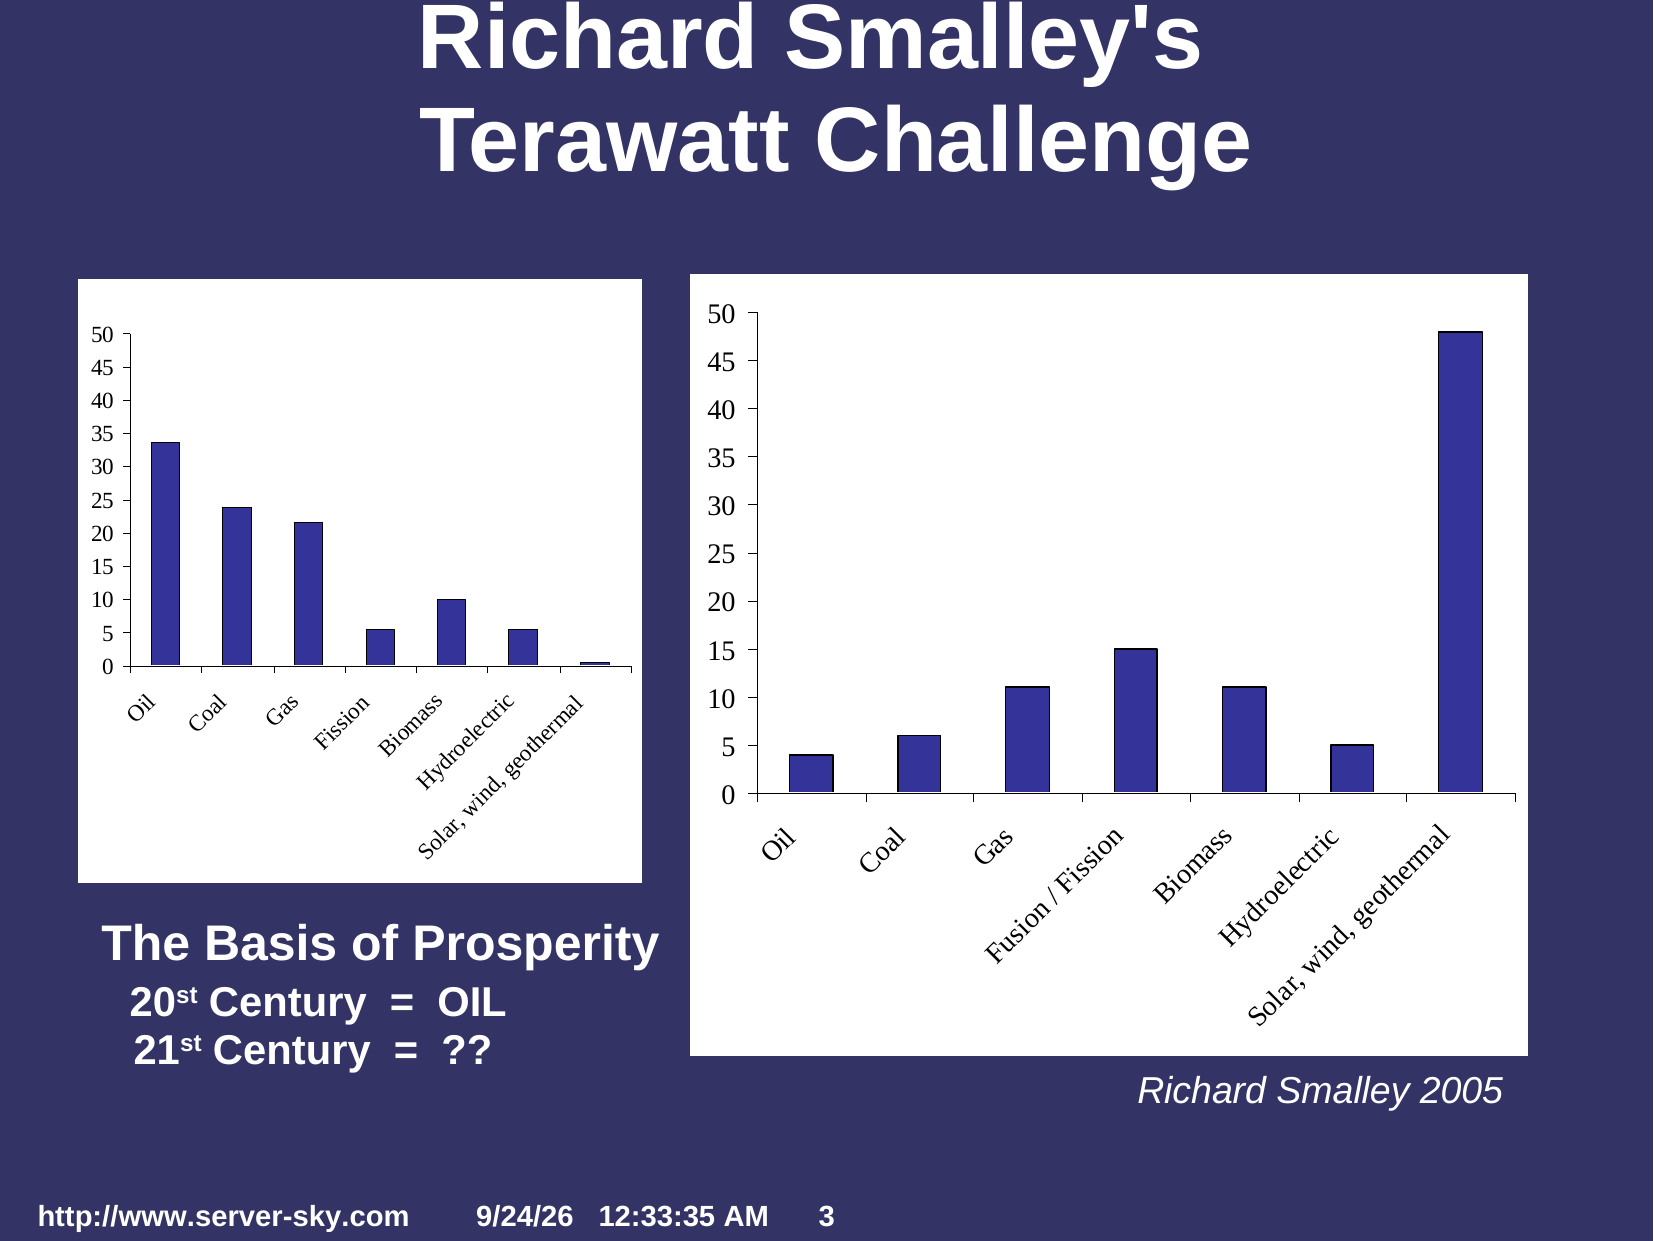

Richard Smalley's
Terawatt Challenge
14.5 Terawatts
220 M BOE/day
30 -- 60 Terawatts
450 – 900 MBOE/day
 The Basis of Prosperity
 20st Century = OIL
 21st Century = ??
Richard Smalley 2005